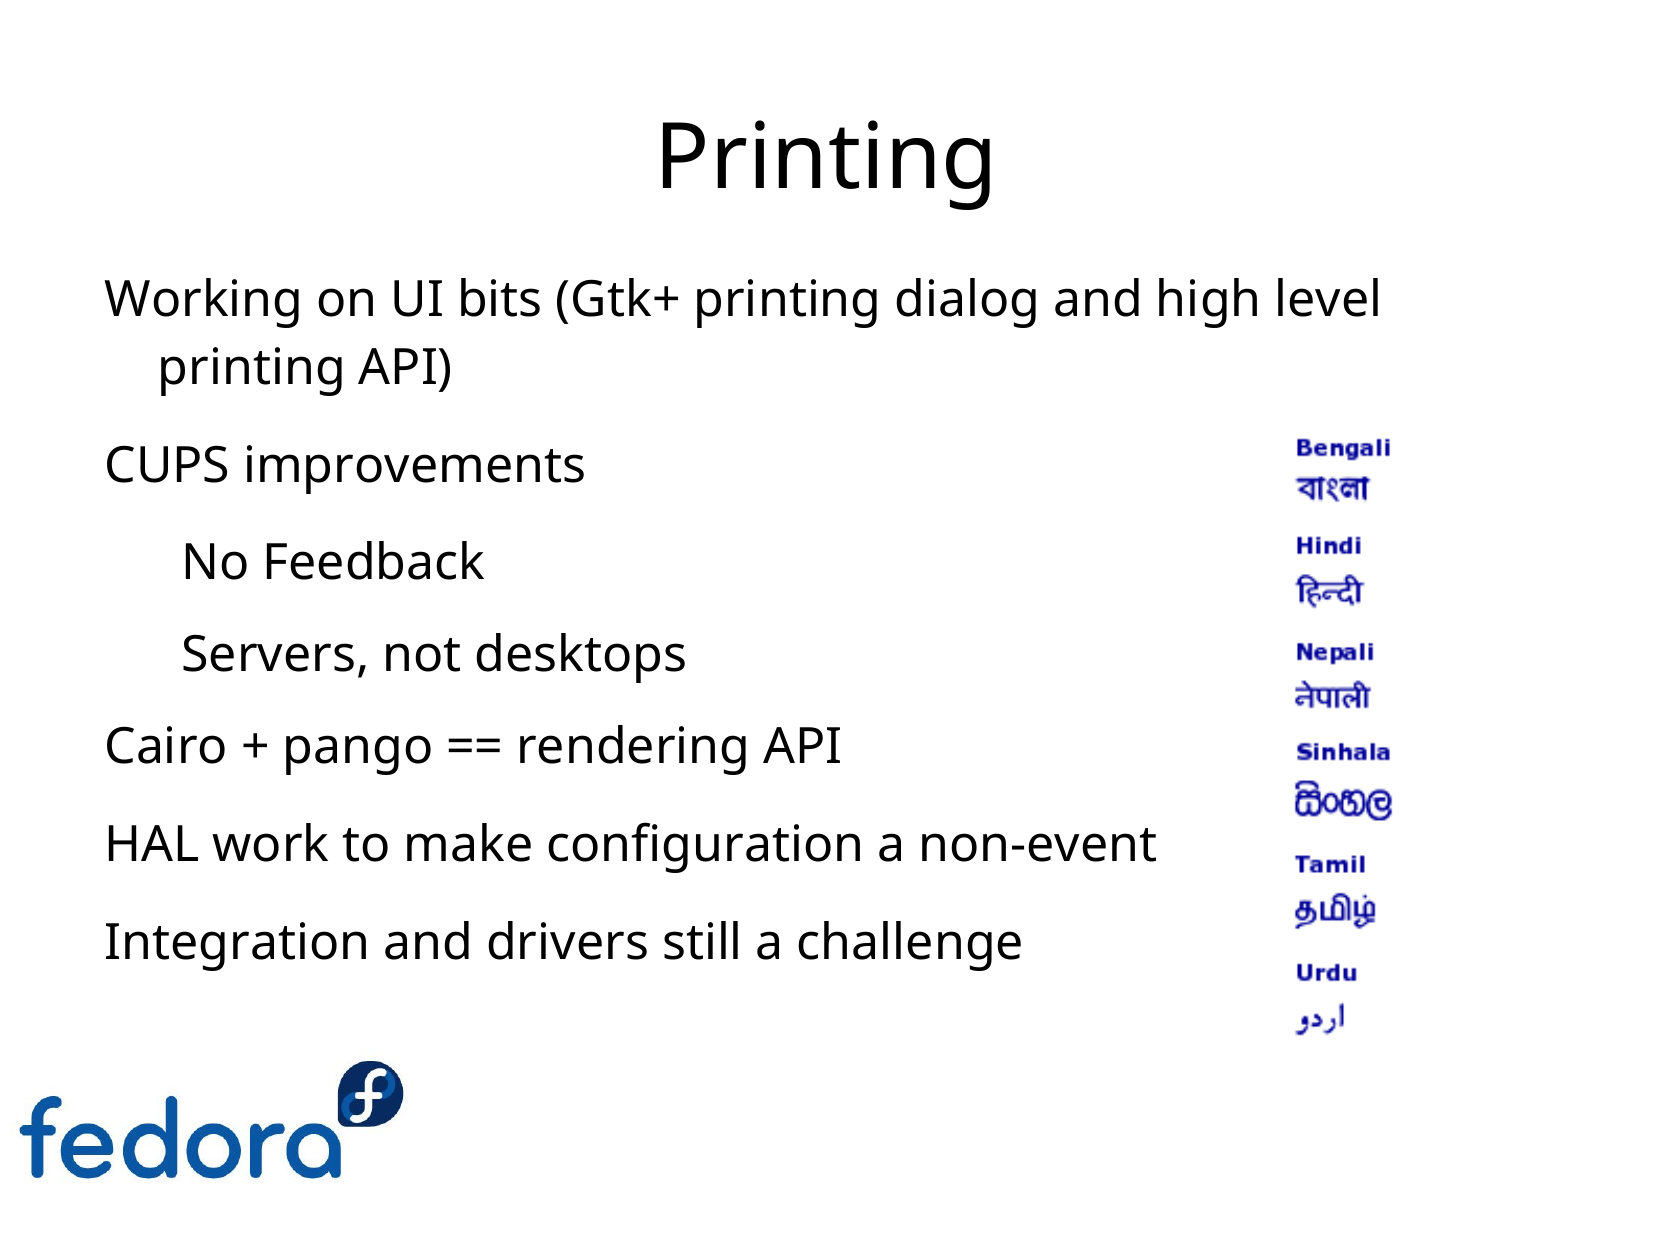

# Printing
Working on UI bits (Gtk+ printing dialog and high level printing API)
CUPS improvements
No Feedback
Servers, not desktops
Cairo + pango == rendering API
HAL work to make configuration a non-event
Integration and drivers still a challenge